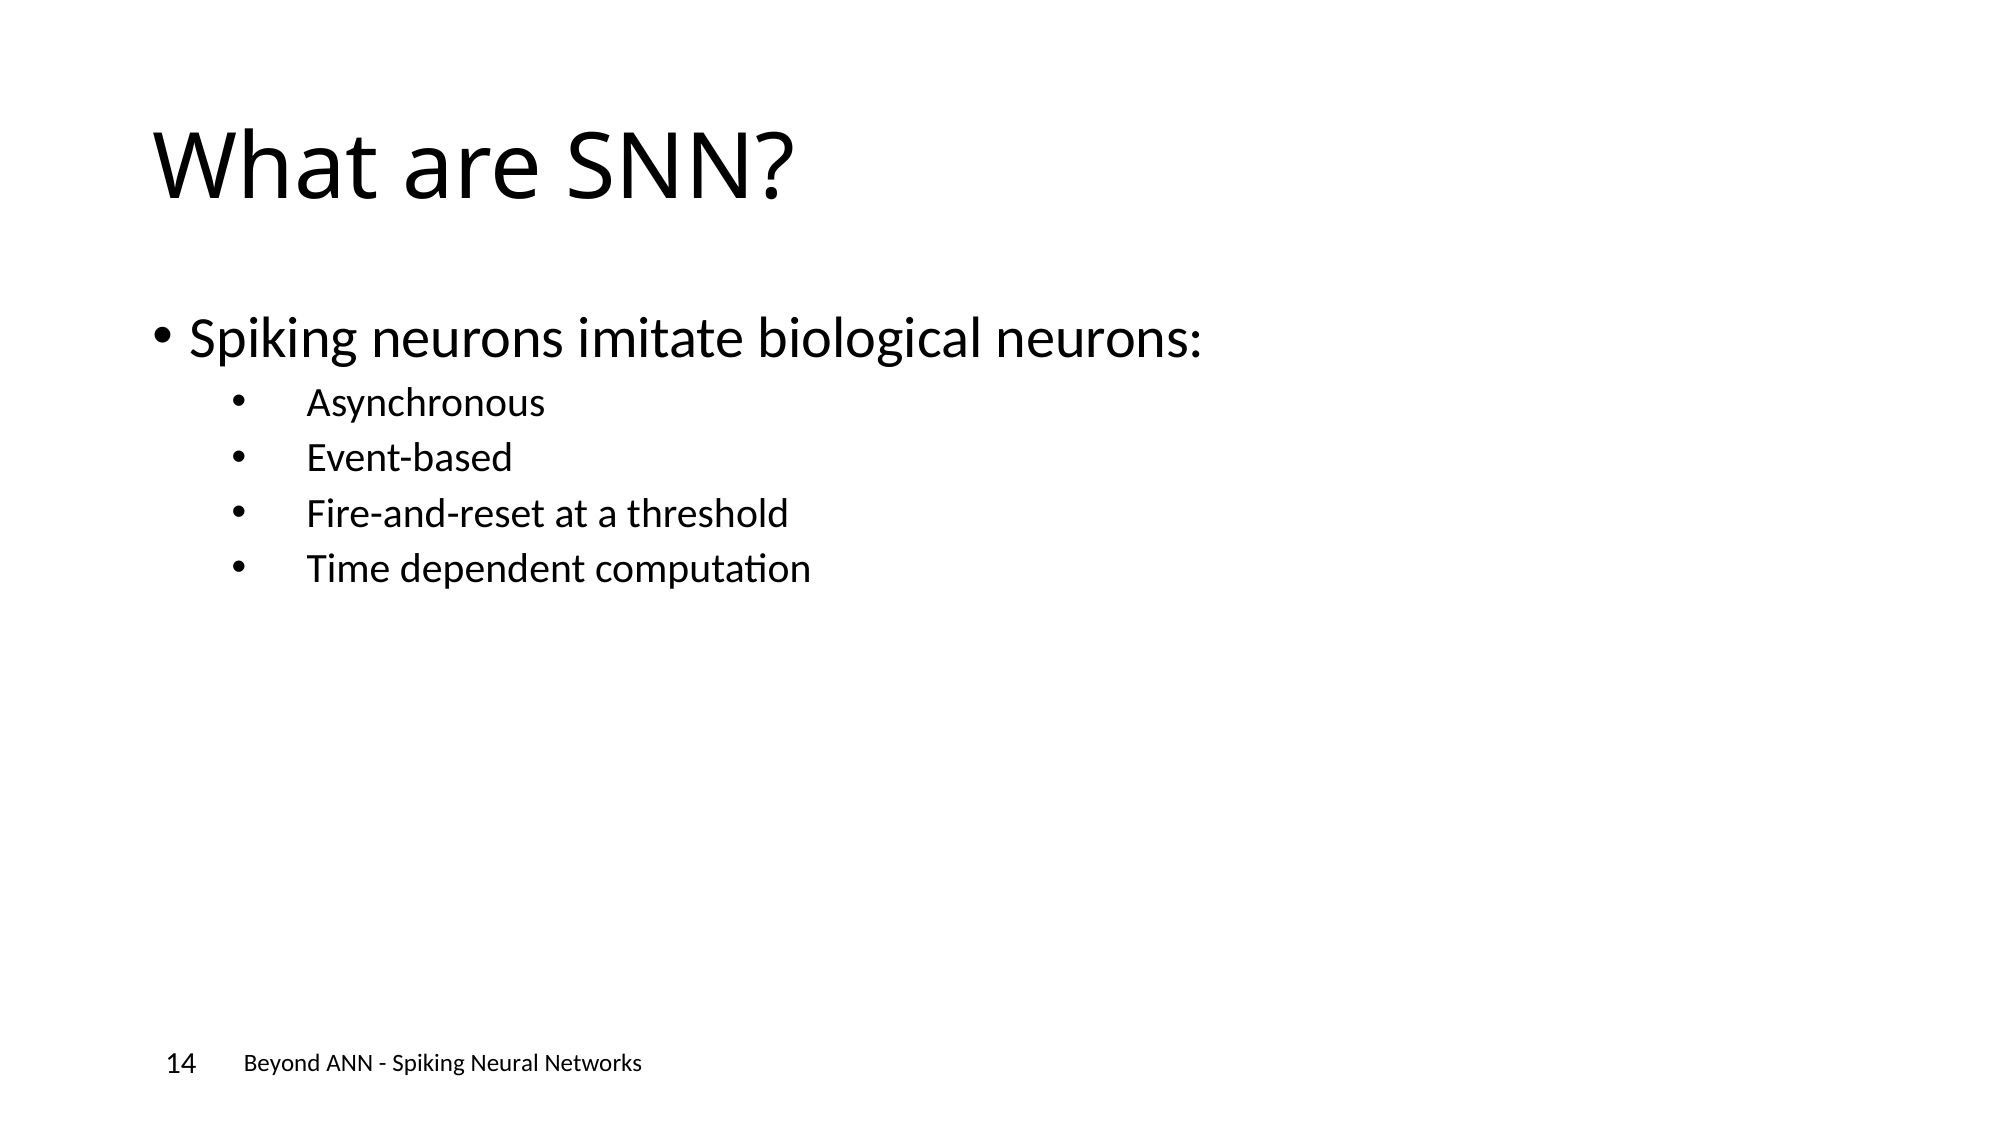

# What are SNN?
Spiking neurons imitate biological neurons:
Asynchronous
Event-based
Fire-and-reset at a threshold
Time dependent computation
Beyond ANN - Spiking Neural Networks
14